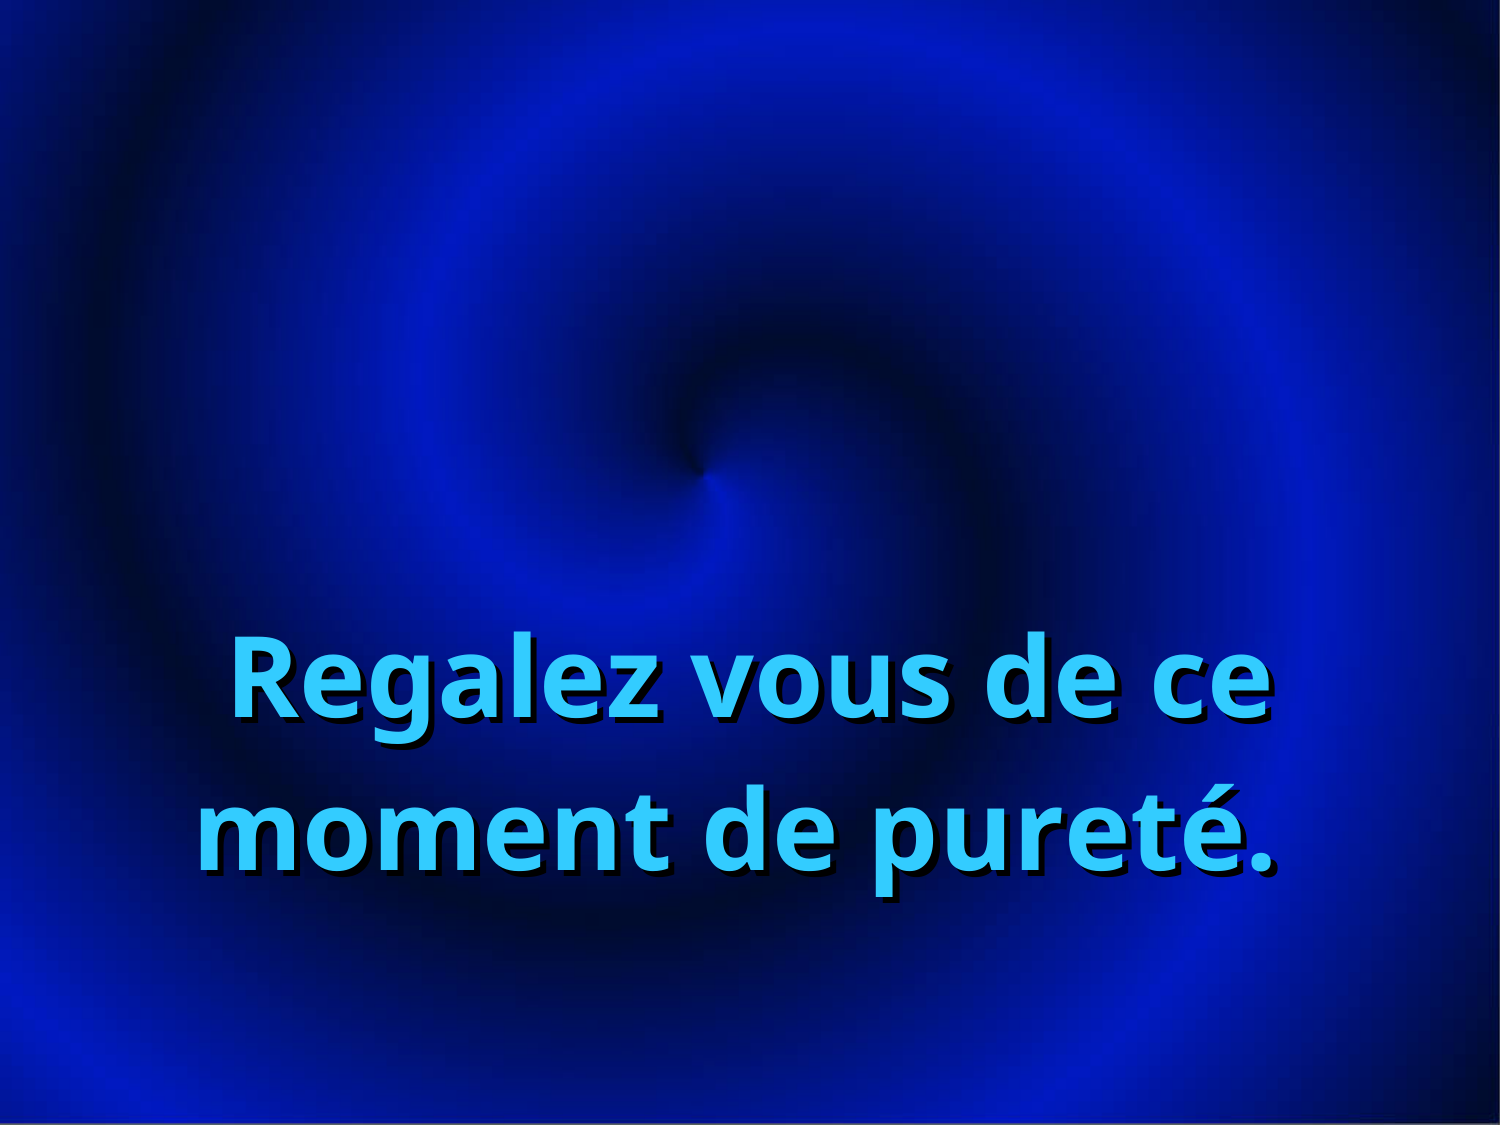

Regalez vous de ce moment de pureté.